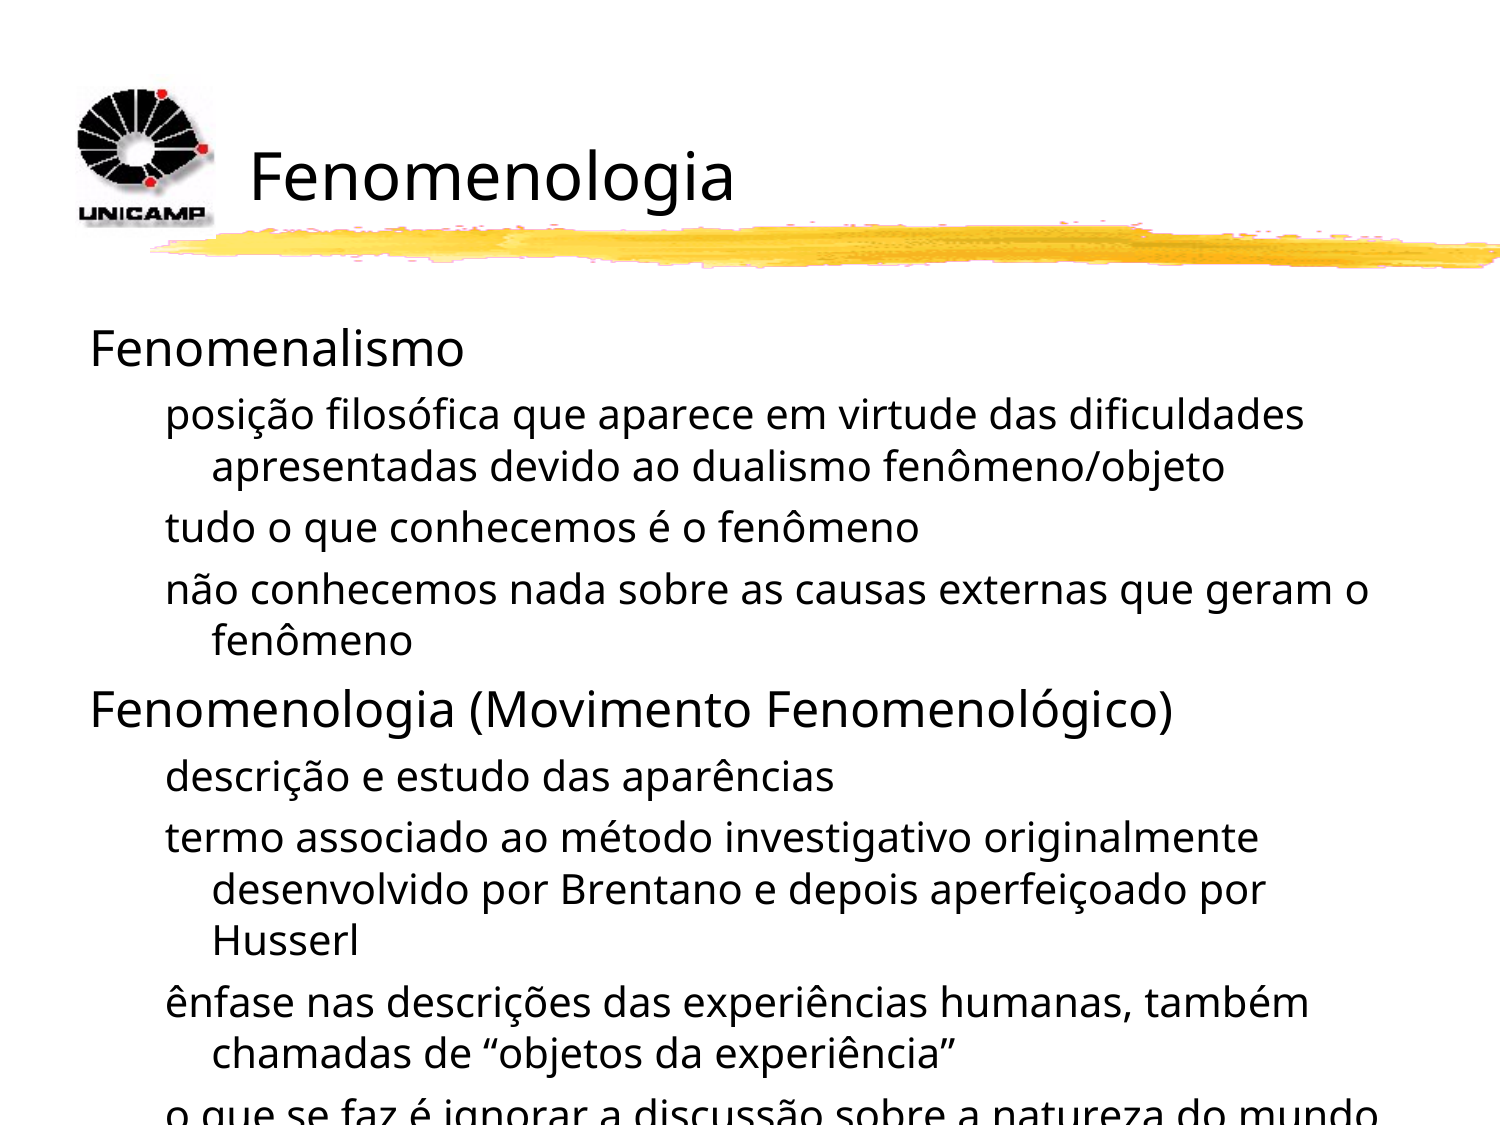

# Fenomenologia
Fenomenalismo
posição filosófica que aparece em virtude das dificuldades apresentadas devido ao dualismo fenômeno/objeto
tudo o que conhecemos é o fenômeno
não conhecemos nada sobre as causas externas que geram o fenômeno
Fenomenologia (Movimento Fenomenológico)
descrição e estudo das aparências
termo associado ao método investigativo originalmente desenvolvido por Brentano e depois aperfeiçoado por Husserl
ênfase nas descrições das experiências humanas, também chamadas de “objetos da experiência”
o que se faz é ignorar a discussão sobre a natureza do mundo externo, e focalizar os estudos sobre a idéia de fenômeno